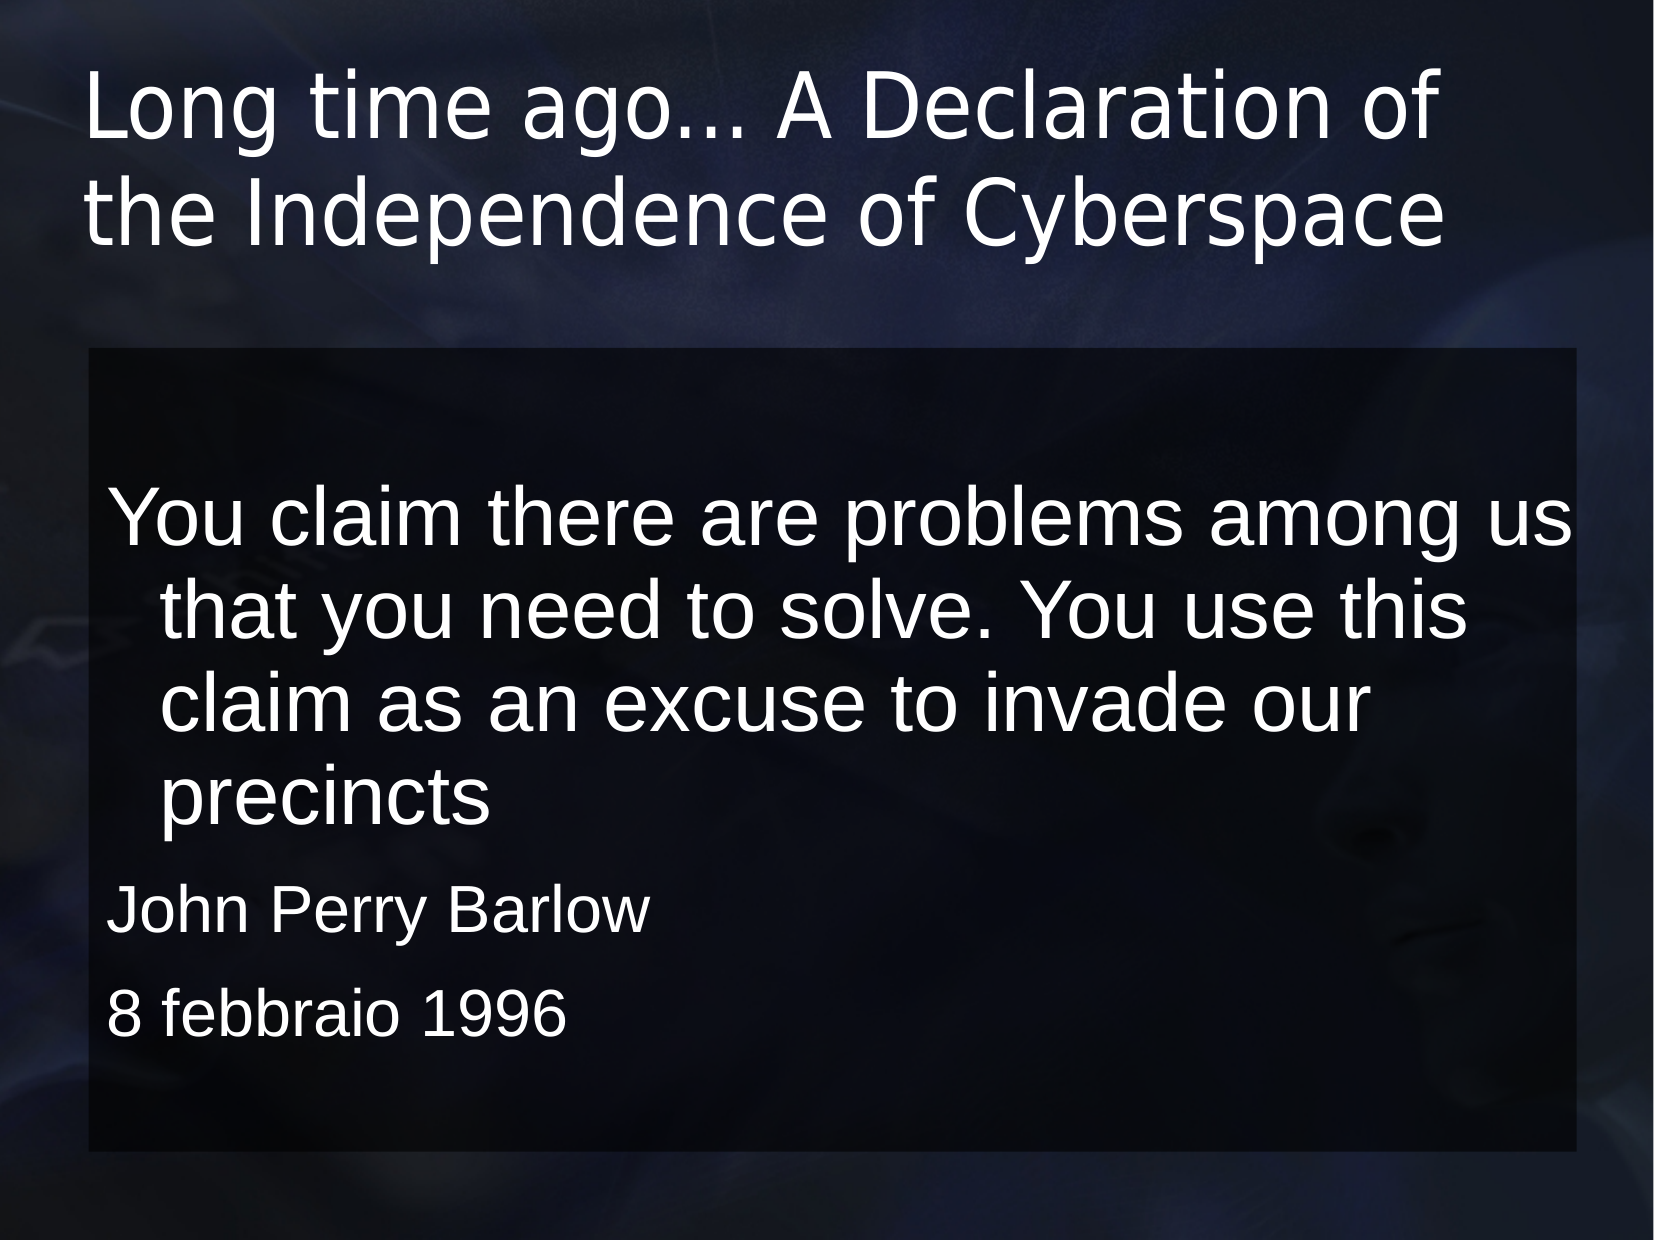

# Long time ago... A Declaration of the Independence of Cyberspace
You claim there are problems among us that you need to solve. You use this claim as an excuse to invade our precincts
John Perry Barlow
8 febbraio 1996